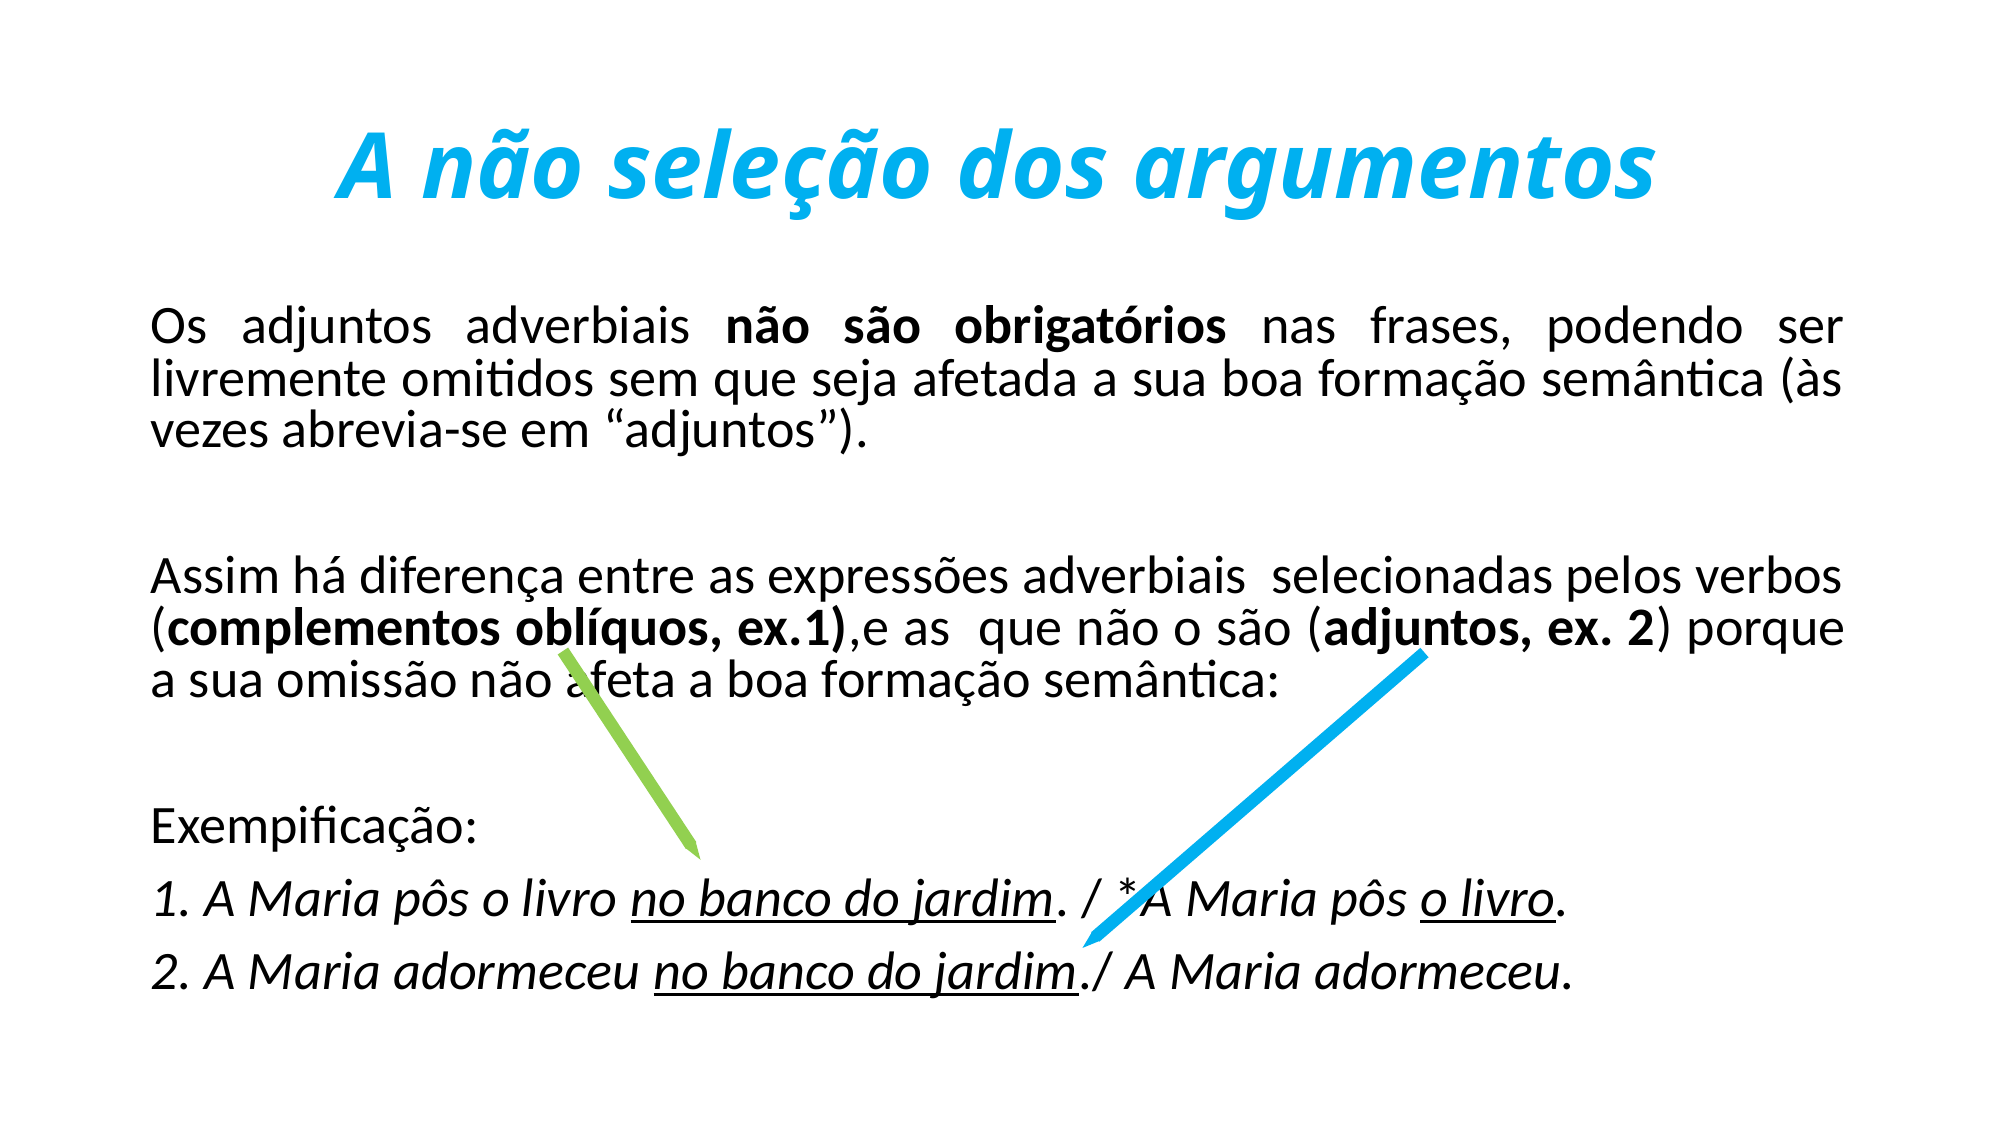

# A não seleção dos argumentos
Os adjuntos adverbiais não são obrigatórios nas frases, podendo ser livremente omitidos sem que seja afetada a sua boa formação semântica (às vezes abrevia-se em “adjuntos”).
Assim há diferença entre as expressões adverbiais selecionadas pelos verbos (complementos oblíquos, ex.1),e as que não o são (adjuntos, ex. 2) porque a sua omissão não afeta a boa formação semântica:
Exempificação:
1. A Maria pôs o livro no banco do jardim. / *A Maria pôs o livro.
2. A Maria adormeceu no banco do jardim./ A Maria adormeceu.